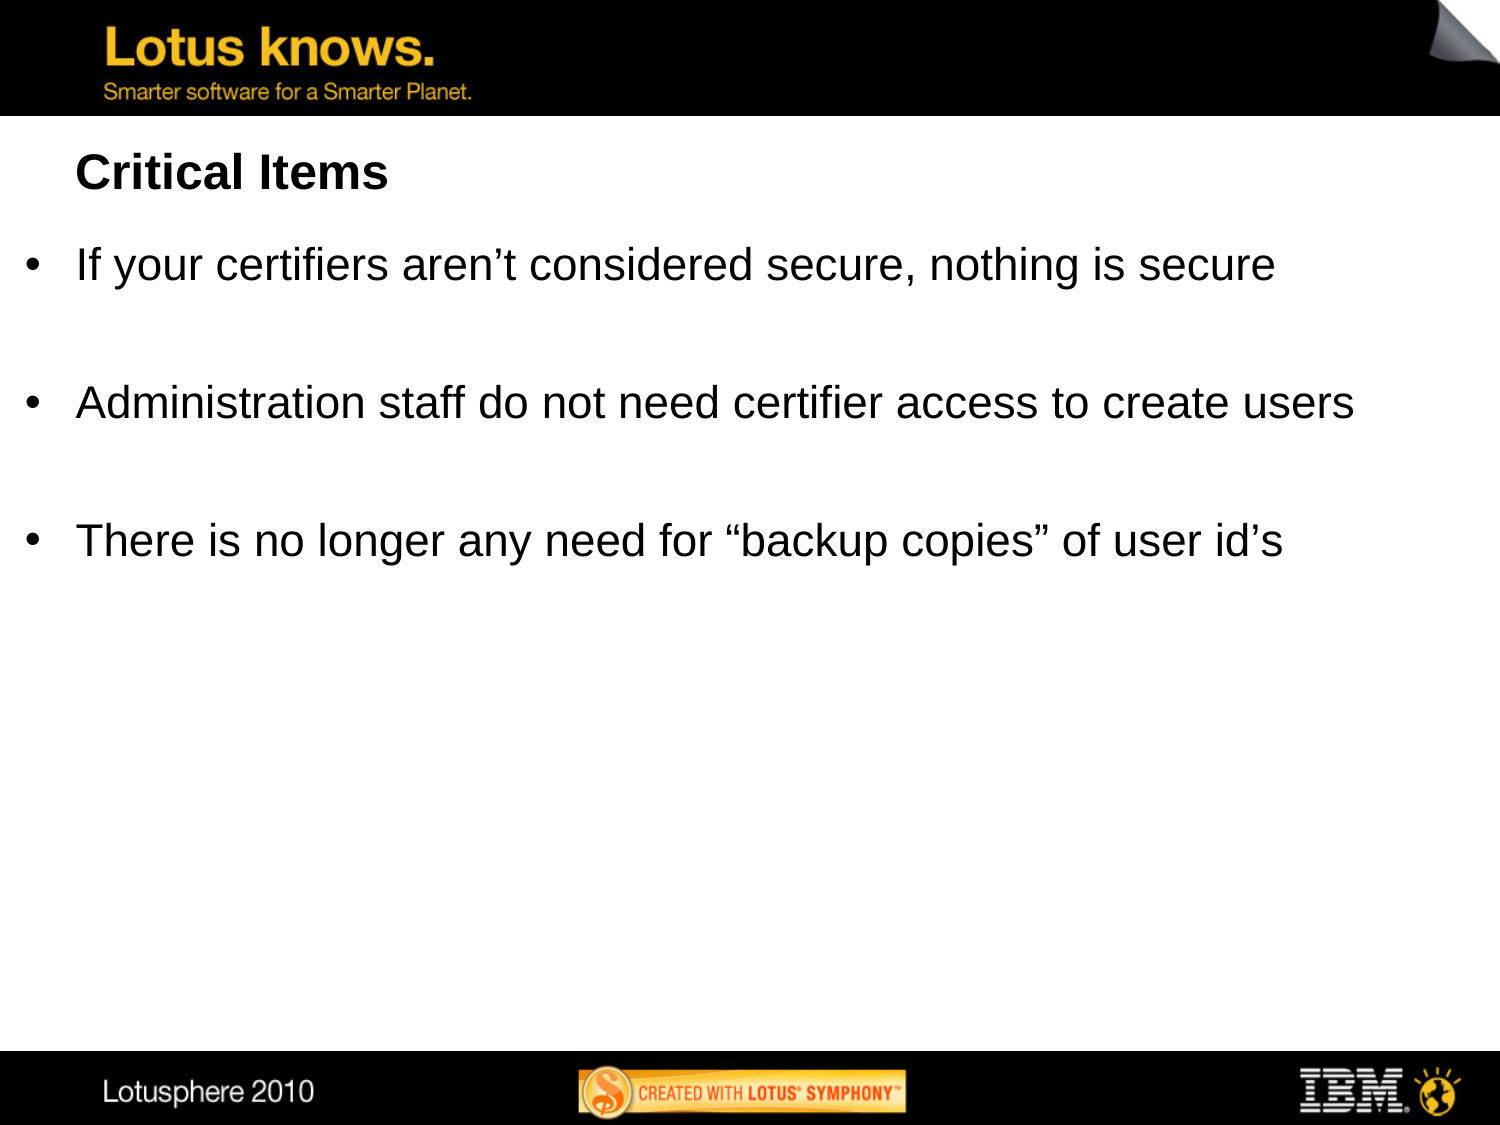

# Critical Items
If your certifiers aren’t considered secure, nothing is secure
Administration staff do not need certifier access to create users
There is no longer any need for “backup copies” of user id’s